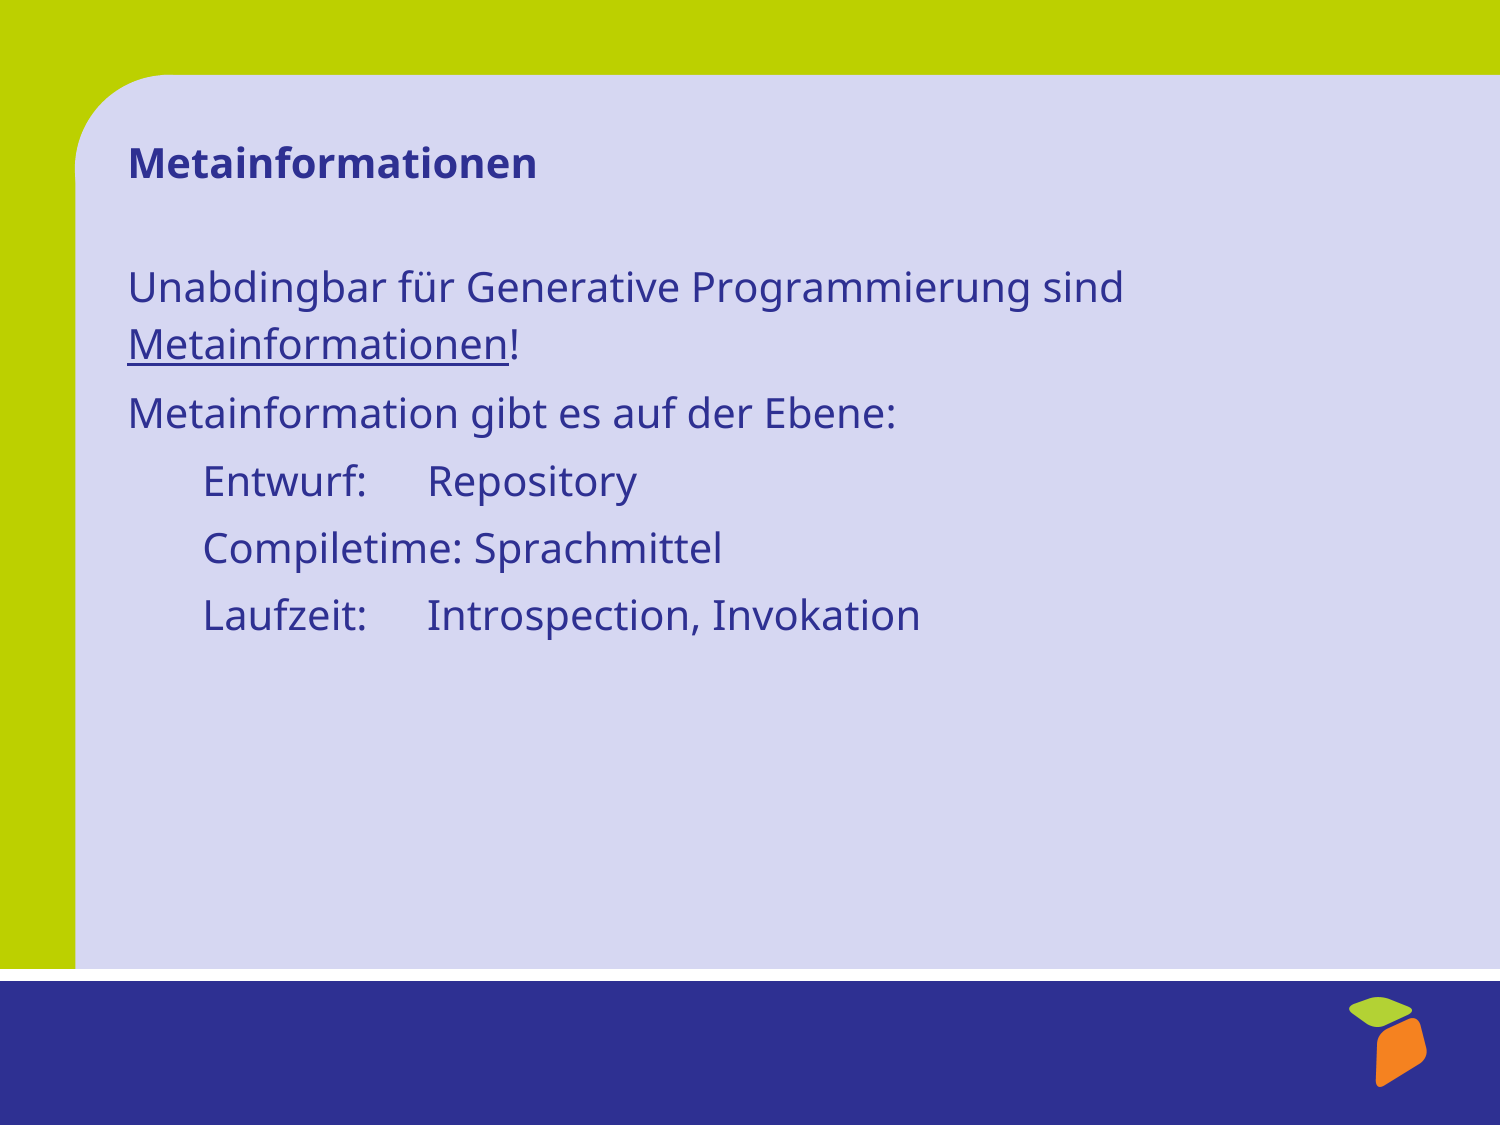

# Metainformationen
Unabdingbar für Generative Programmierung sind Metainformationen!
Metainformation gibt es auf der Ebene:
Entwurf:	Repository
Compiletime: Sprachmittel
Laufzeit:	Introspection, Invokation